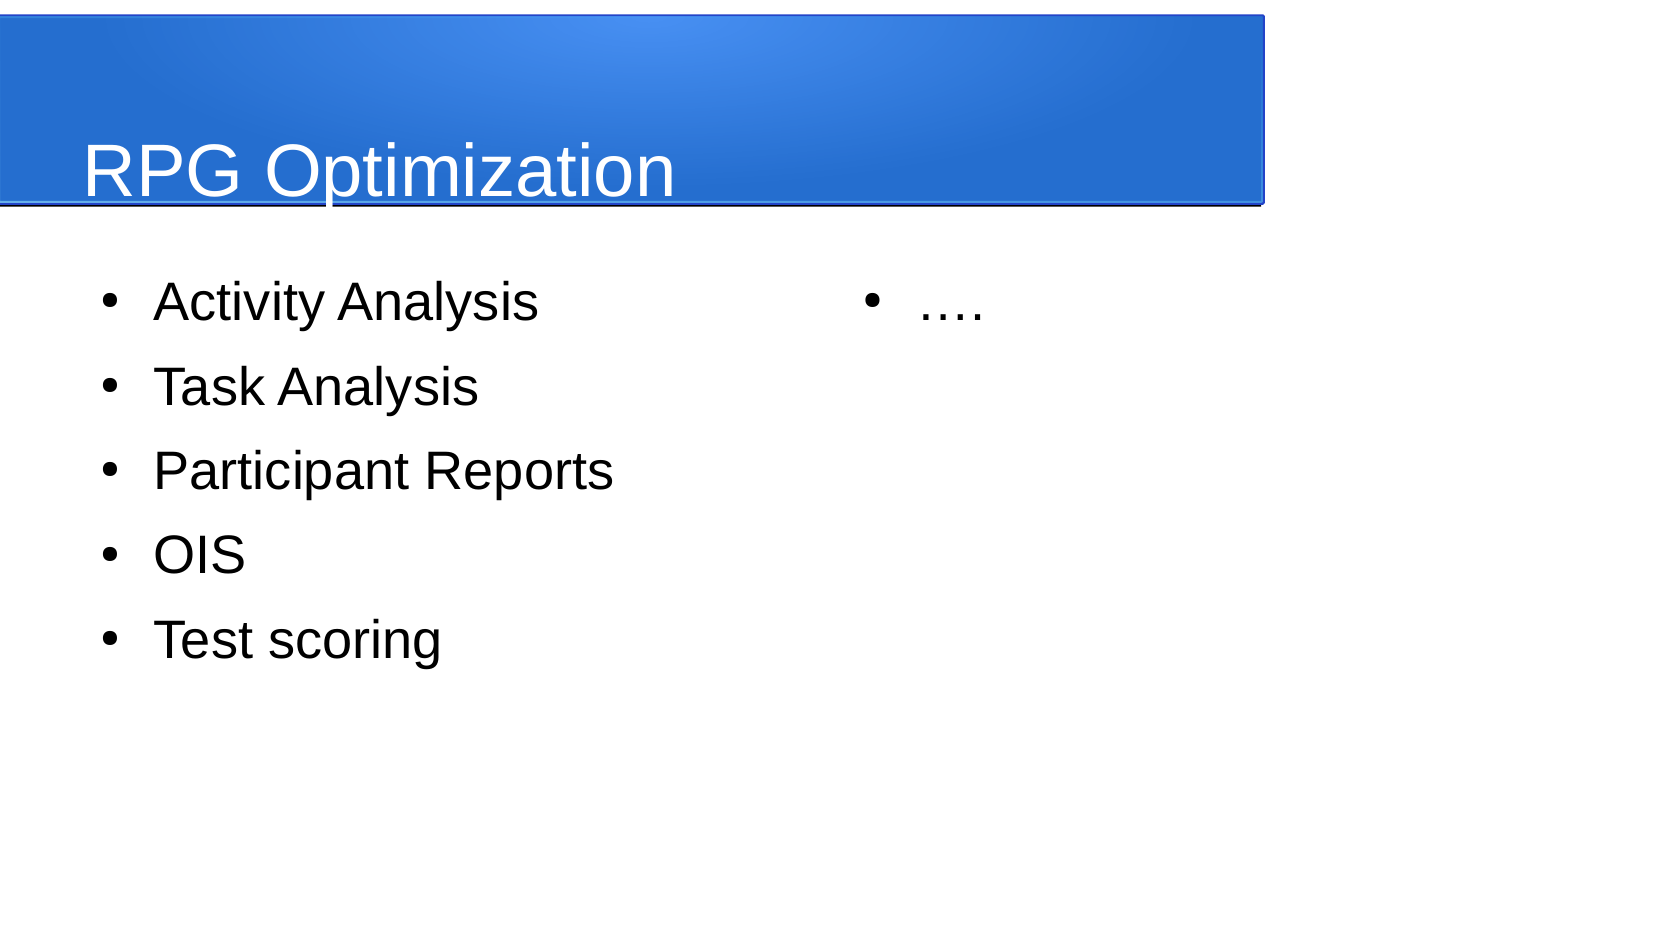

# RPG Optimization
Activity Analysis
Task Analysis
Participant Reports
OIS
Test scoring
….